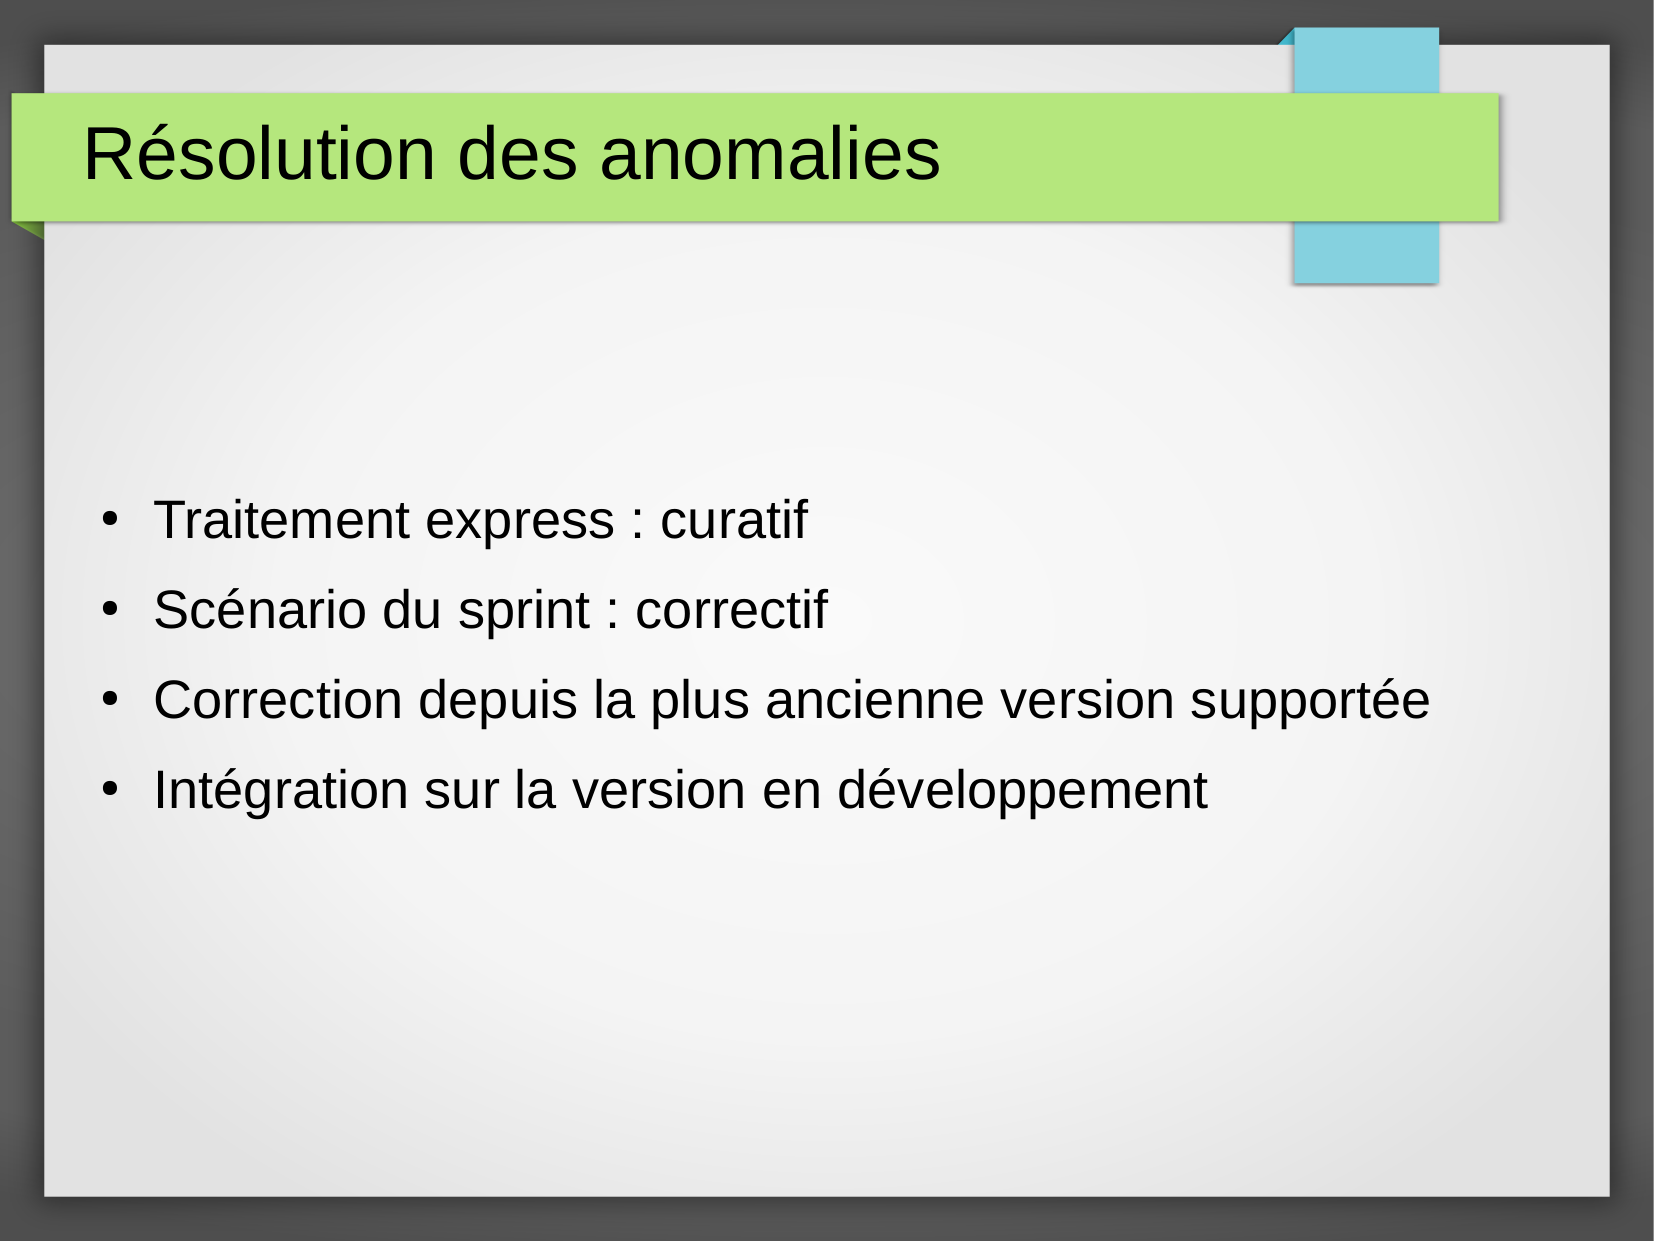

# Résolution des anomalies
Traitement express : curatif
Scénario du sprint : correctif
Correction depuis la plus ancienne version supportée
Intégration sur la version en développement